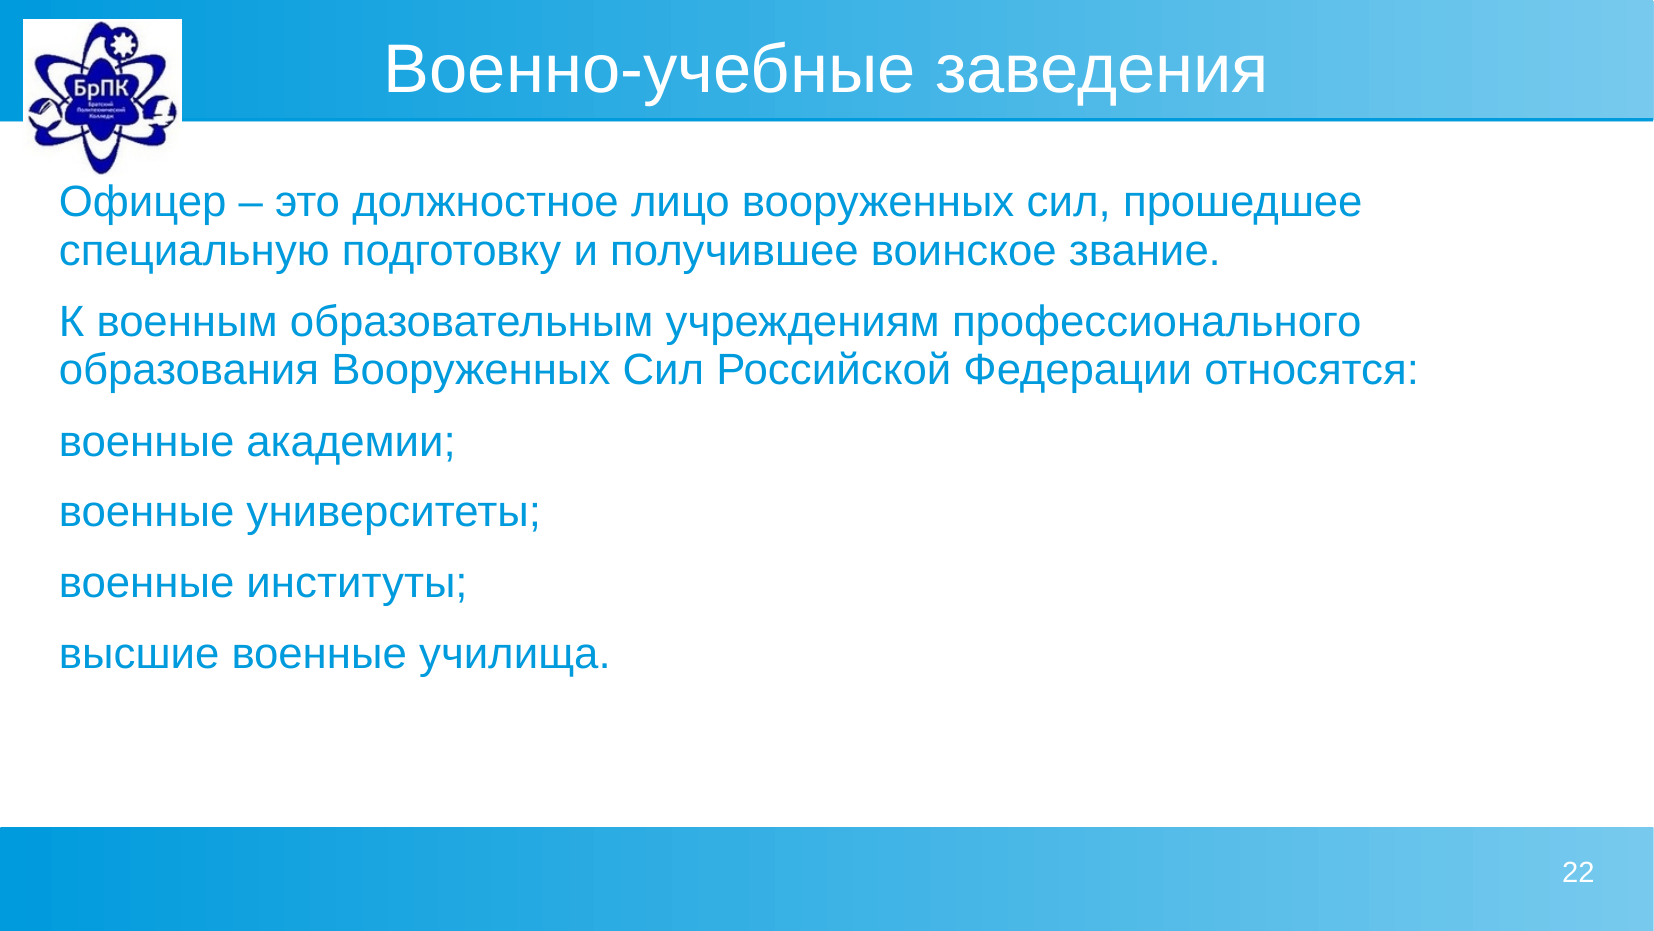

# Военно-учебные заведения
Офицер – это должностное лицо вооруженных сил, прошедшее специальную подготовку и получившее воинское звание.
К военным образовательным учреждениям профессионального образования Вооруженных Сил Российской Федерации относятся:
военные академии;
военные университеты;
военные институты;
высшие военные училища.
22